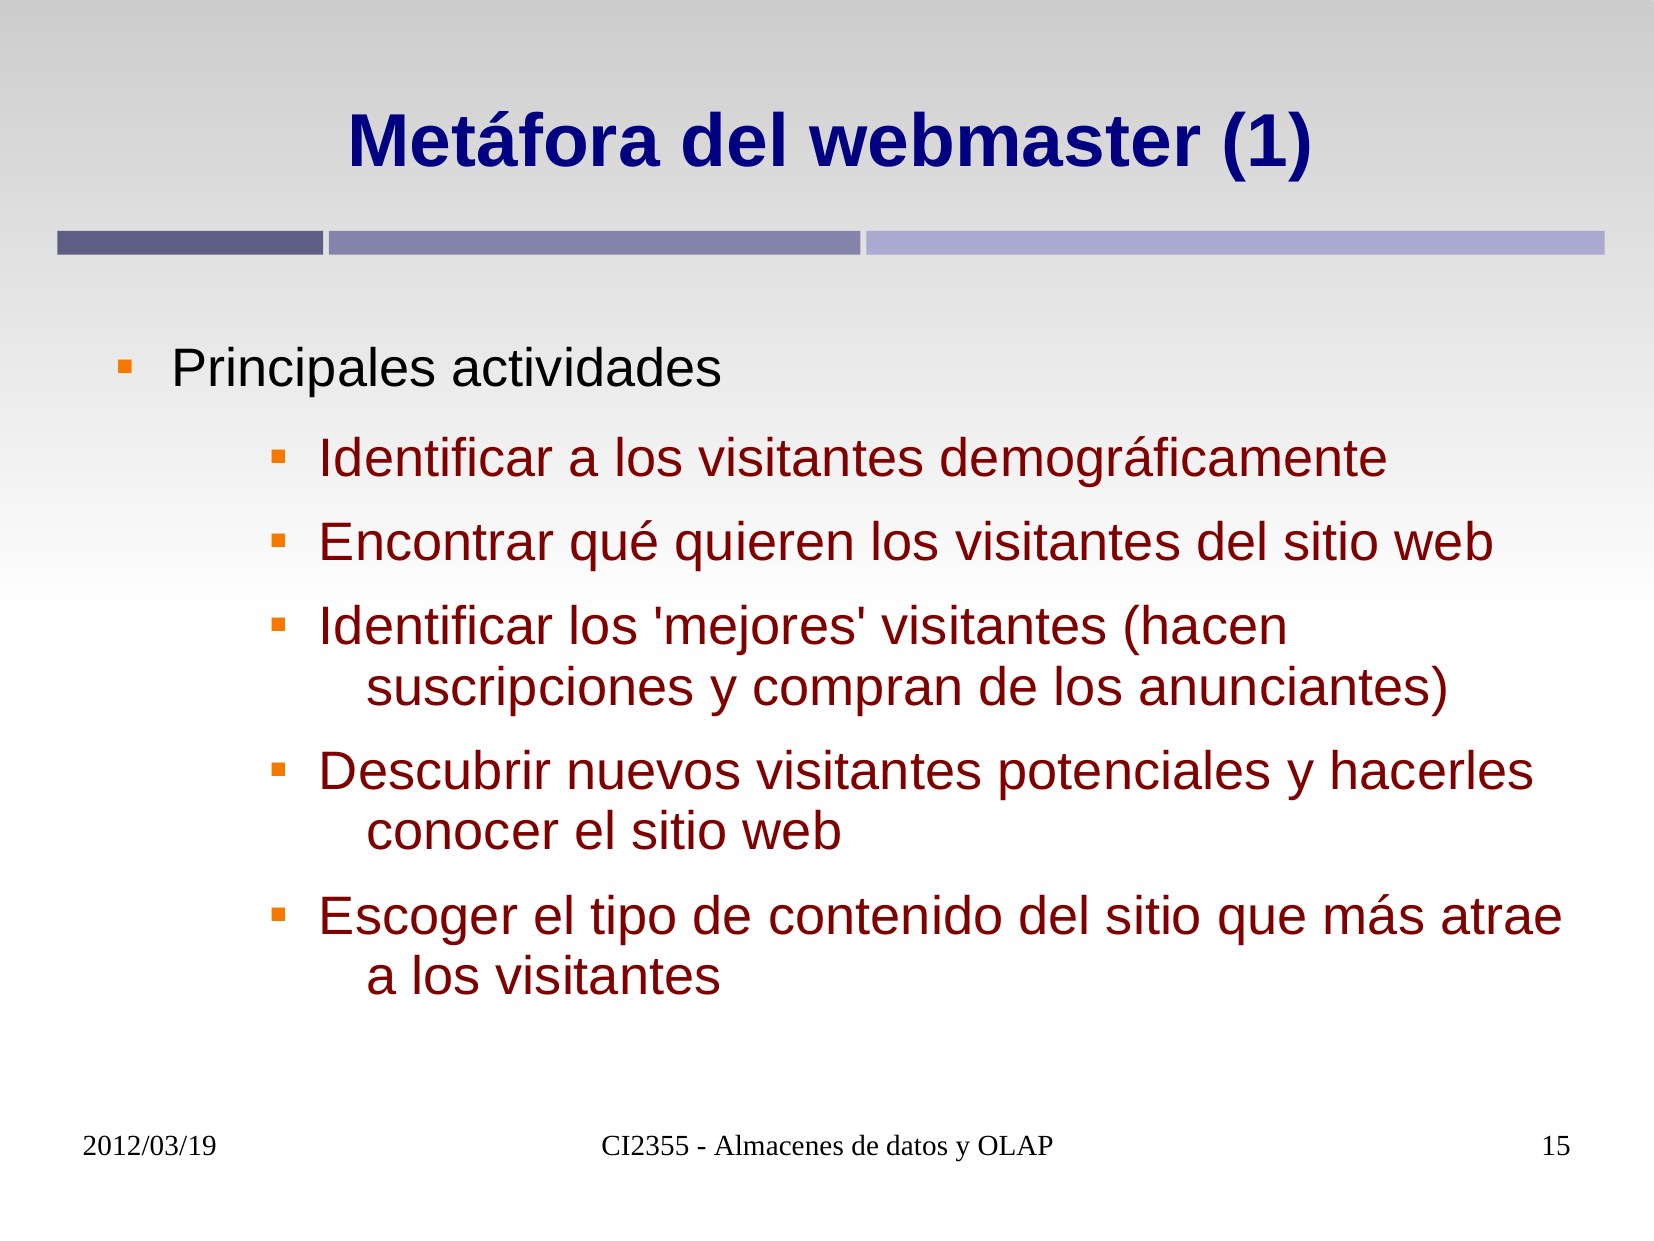

# Metáfora del webmaster (1)
Principales actividades
Identificar a los visitantes demográficamente
Encontrar qué quieren los visitantes del sitio web
Identificar los 'mejores' visitantes (hacen suscripciones y compran de los anunciantes)
Descubrir nuevos visitantes potenciales y hacerles conocer el sitio web
Escoger el tipo de contenido del sitio que más atrae a los visitantes
2012/03/19
CI2355 - Almacenes de datos y OLAP
15